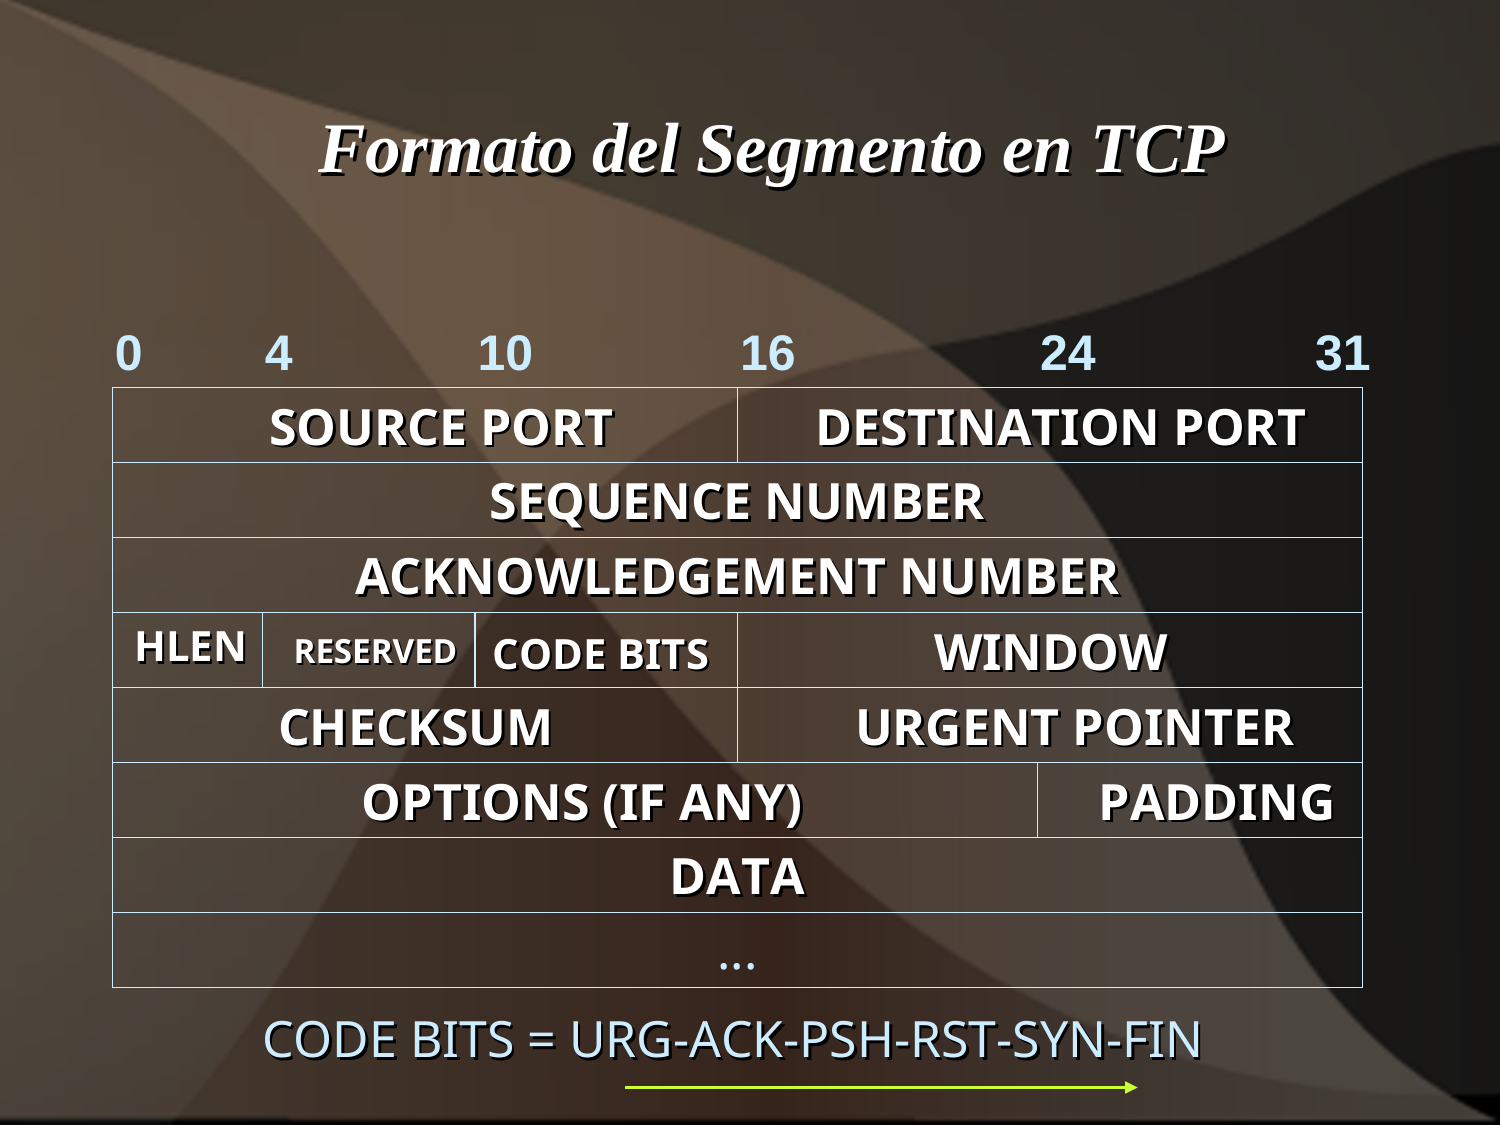

Formato del Segmento en TCP
0
4
10
16
24
31
SOURCE PORT
DESTINATION PORT
SEQUENCE NUMBER
ACKNOWLEDGEMENT NUMBER
HLEN
WINDOW
CODE BITS
RESERVED
CHECKSUM
URGENT POINTER
OPTIONS (IF ANY)
PADDING
DATA
...
CODE BITS = URG-ACK-PSH-RST-SYN-FIN